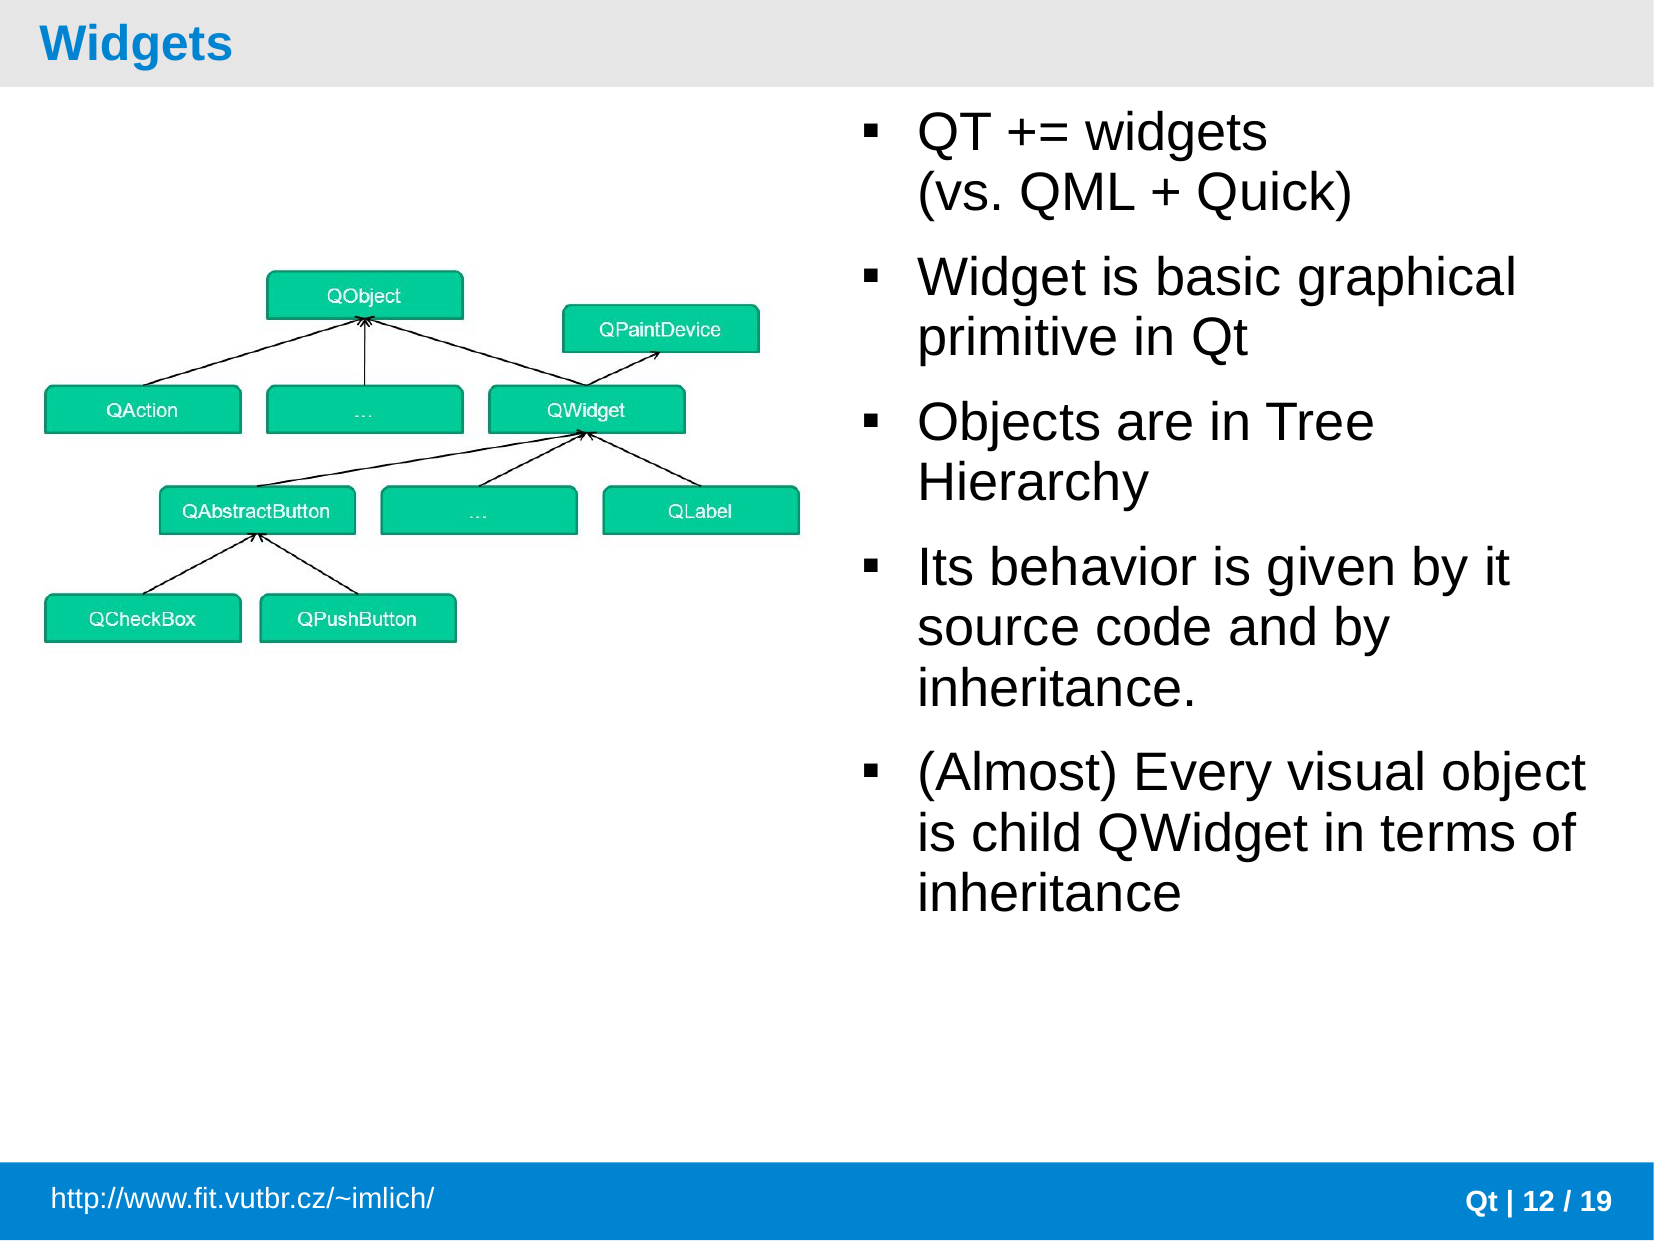

# Widgets
QT += widgets
(vs. QML + Quick)
Widget is basic graphical primitive in Qt
Objects are in Tree Hierarchy
Its behavior is given by it source code and by inheritance.
(Almost) Every visual object is child QWidget in terms of inheritance